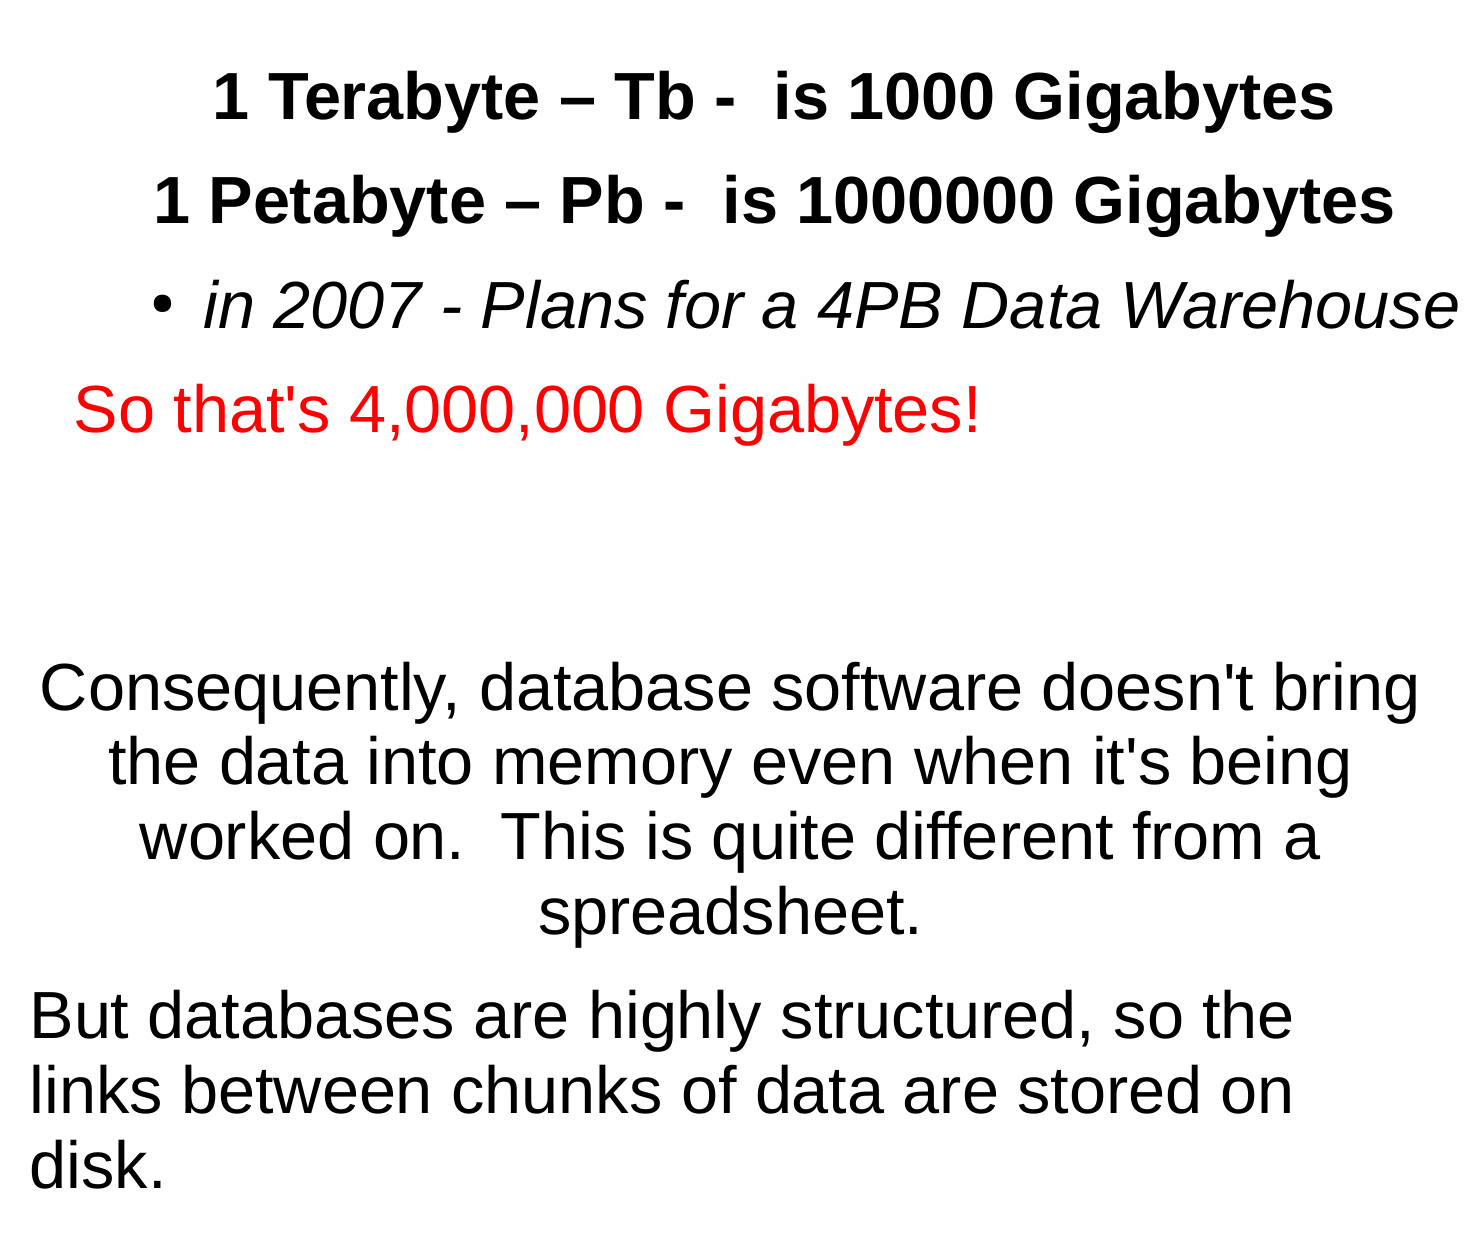

# 1 Terabyte – Tb - is 1000 Gigabytes
1 Petabyte – Pb - is 1000000 Gigabytes
in 2007 - Plans for a 4PB Data Warehouse
So that's 4,000,000 Gigabytes!
Consequently, database software doesn't bring the data into memory even when it's being worked on. This is quite different from a spreadsheet.
But databases are highly structured, so the links between chunks of data are stored on disk.